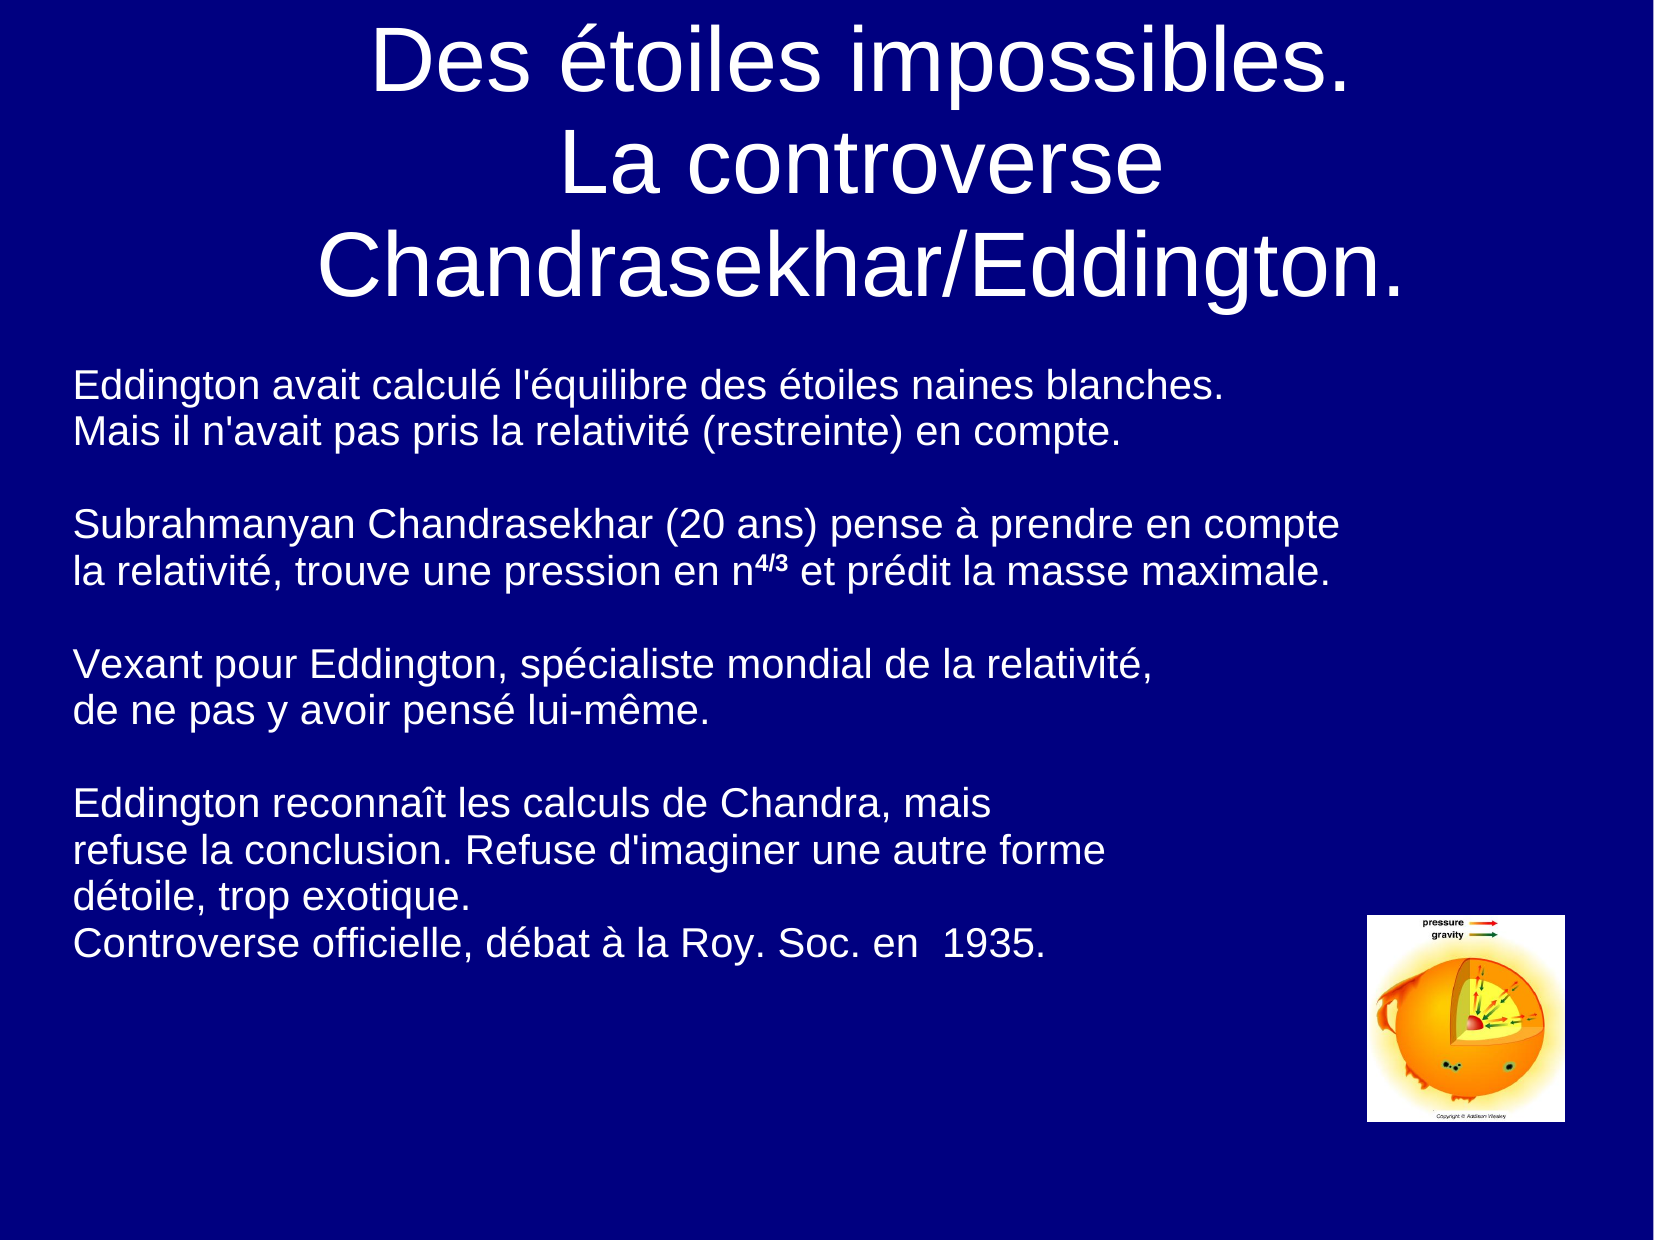

# Des étoiles impossibles. La controverse Chandrasekhar/Eddington.
Eddington avait calculé l'équilibre des étoiles naines blanches.
Mais il n'avait pas pris la relativité (restreinte) en compte.
Subrahmanyan Chandrasekhar (20 ans) pense à prendre en compte
la relativité, trouve une pression en n4/3 et prédit la masse maximale.
Vexant pour Eddington, spécialiste mondial de la relativité,
de ne pas y avoir pensé lui-même.
Eddington reconnaît les calculs de Chandra, mais
refuse la conclusion. Refuse d'imaginer une autre forme
détoile, trop exotique.
Controverse officielle, débat à la Roy. Soc. en 1935.